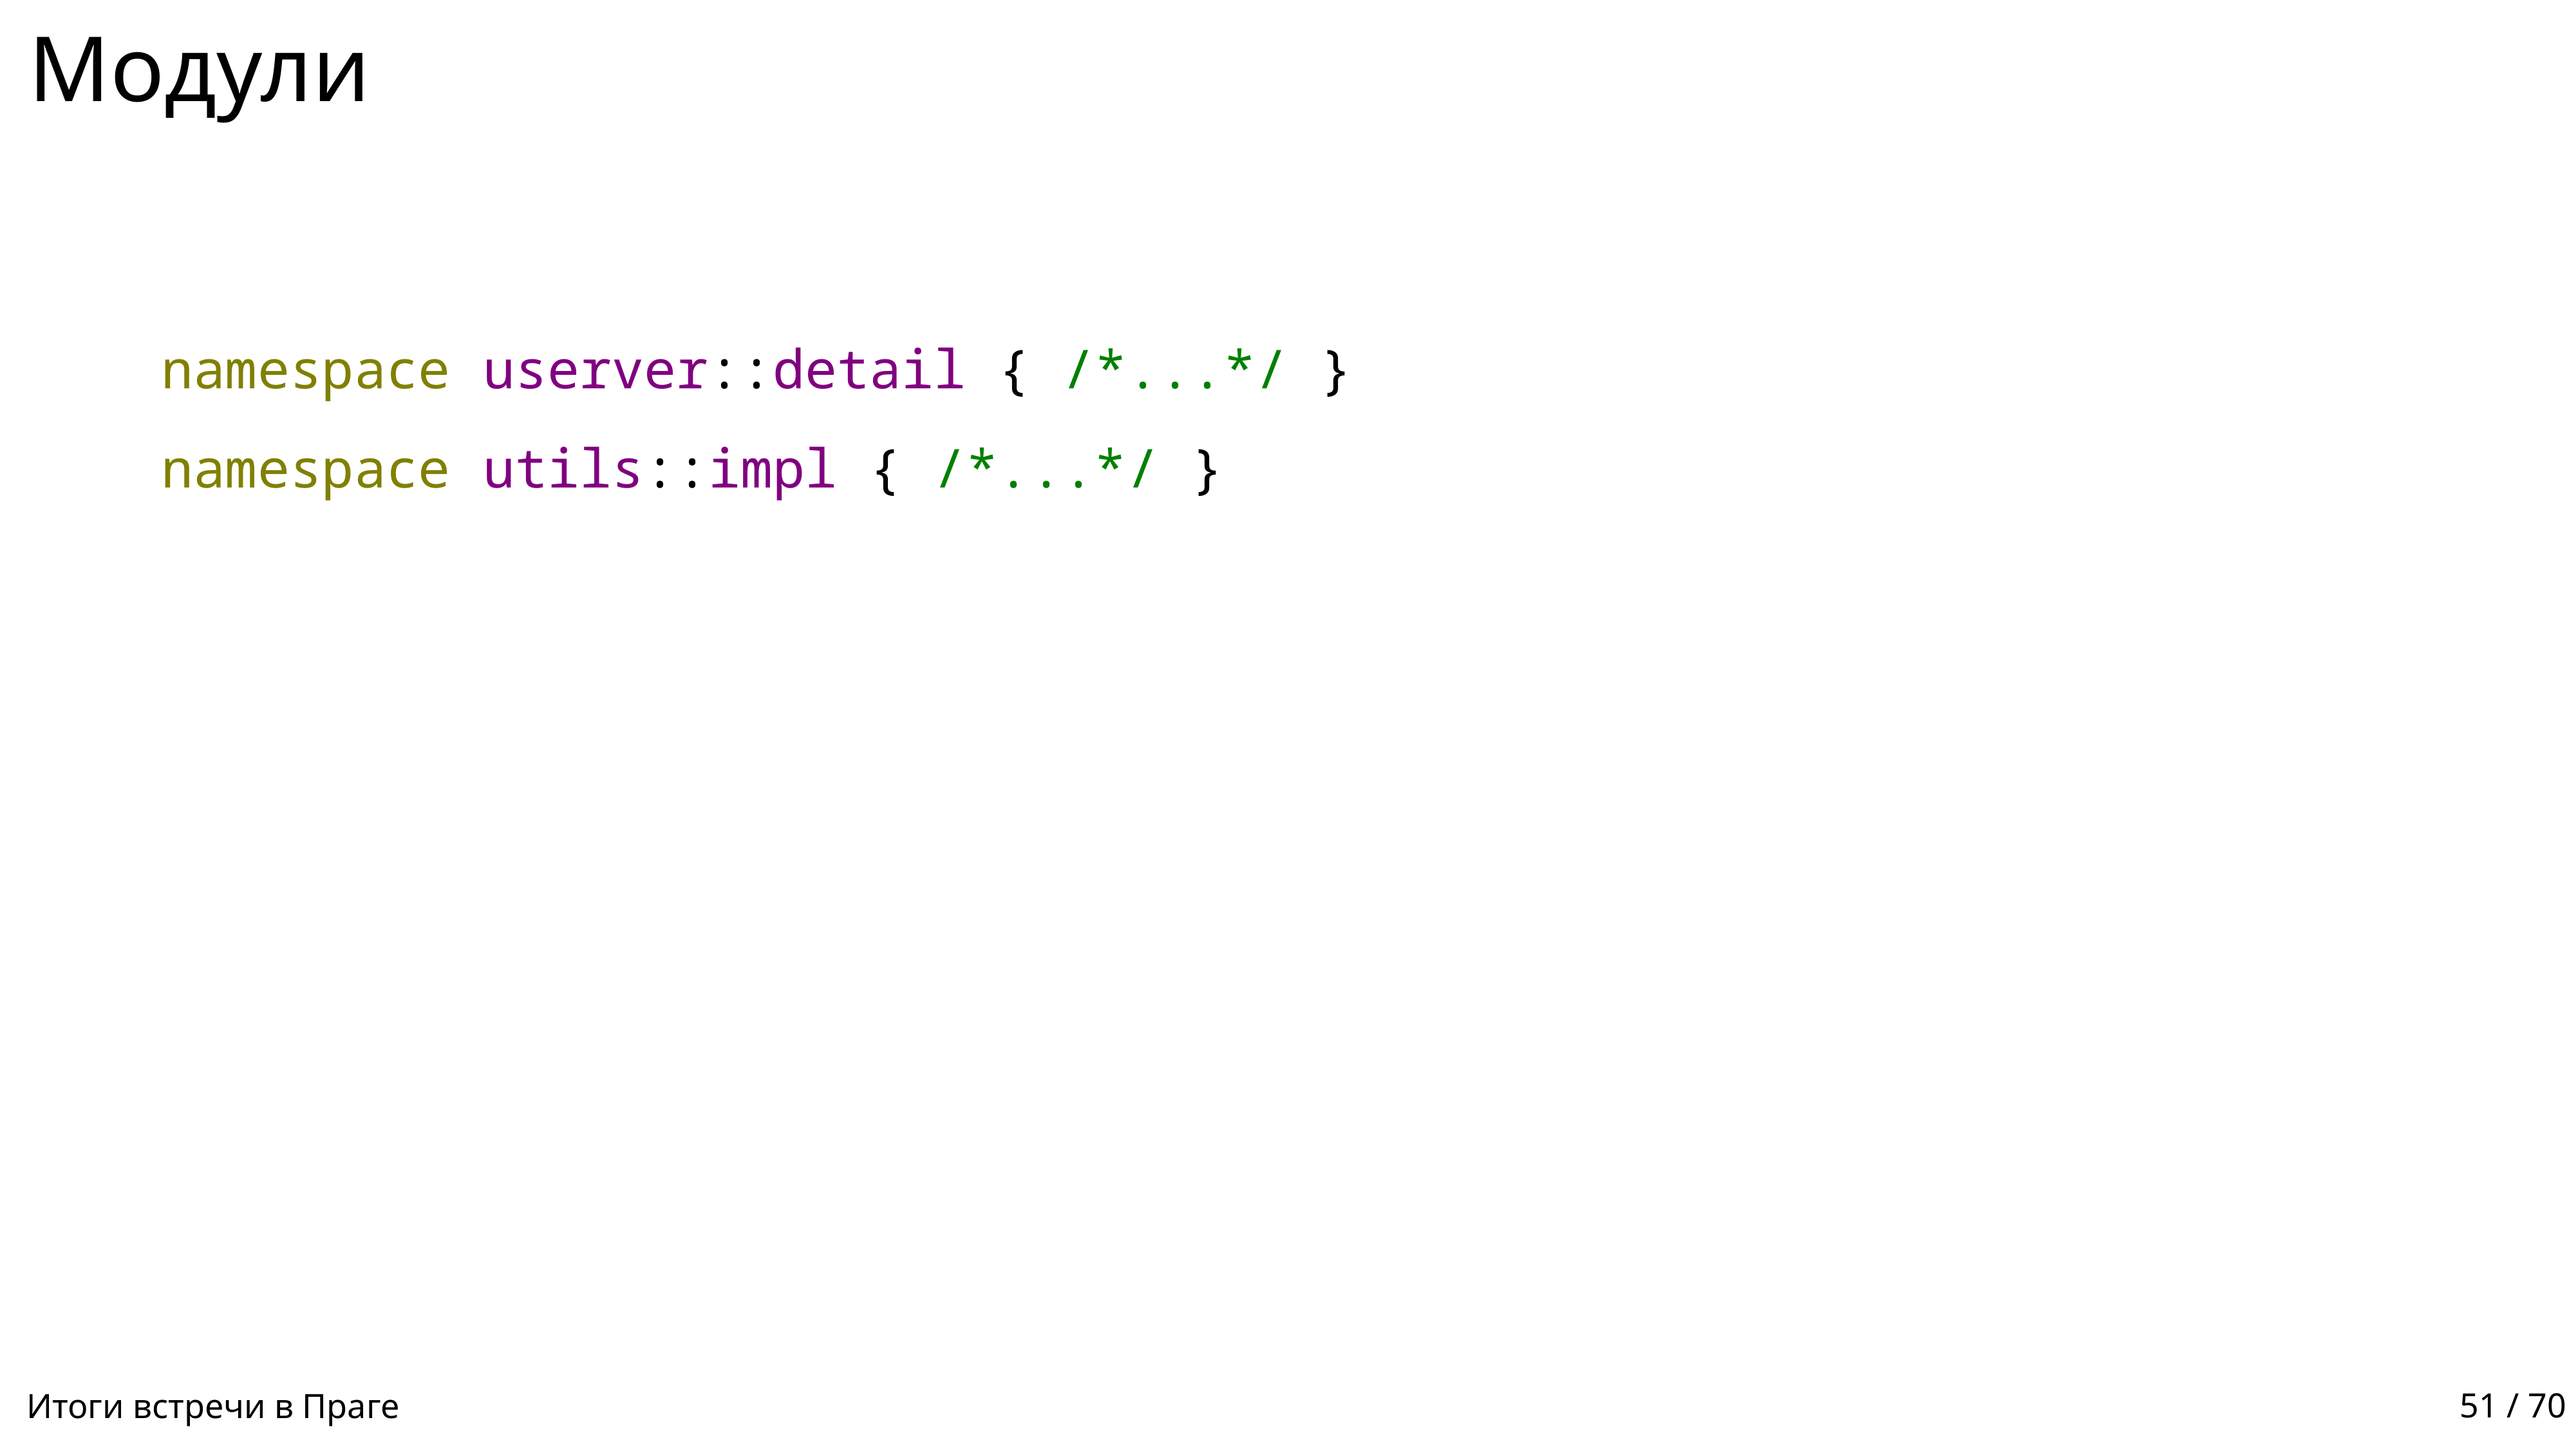

# Модули
 namespace userver::detail { /*...*/ }
 namespace utils::impl { /*...*/ }
Итоги встречи в Праге